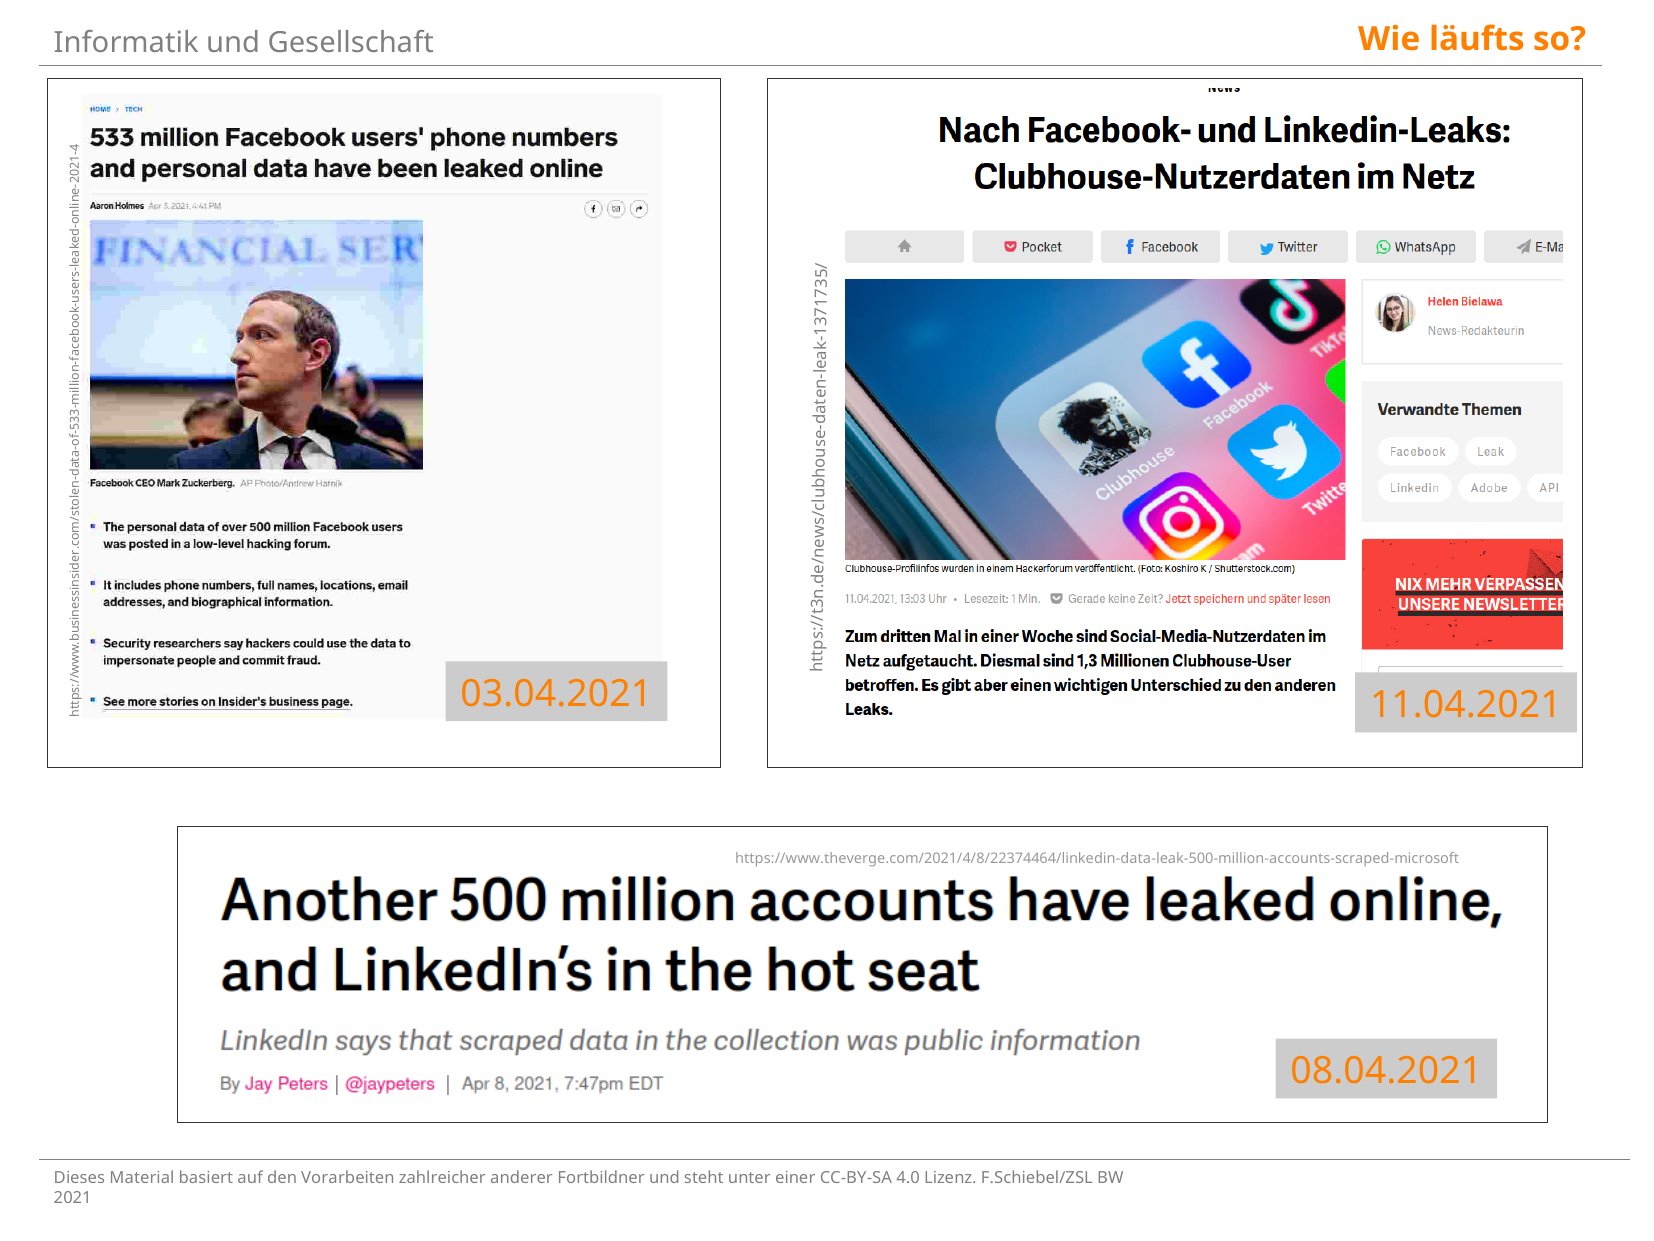

Wie läufts so?
Informatik und Gesellschaft
https://www.businessinsider.com/stolen-data-of-533-million-facebook-users-leaked-online-2021-4
https://t3n.de/news/clubhouse-daten-leak-1371735/
03.04.2021
11.04.2021
https://www.theverge.com/2021/4/8/22374464/linkedin-data-leak-500-million-accounts-scraped-microsoft
08.04.2021